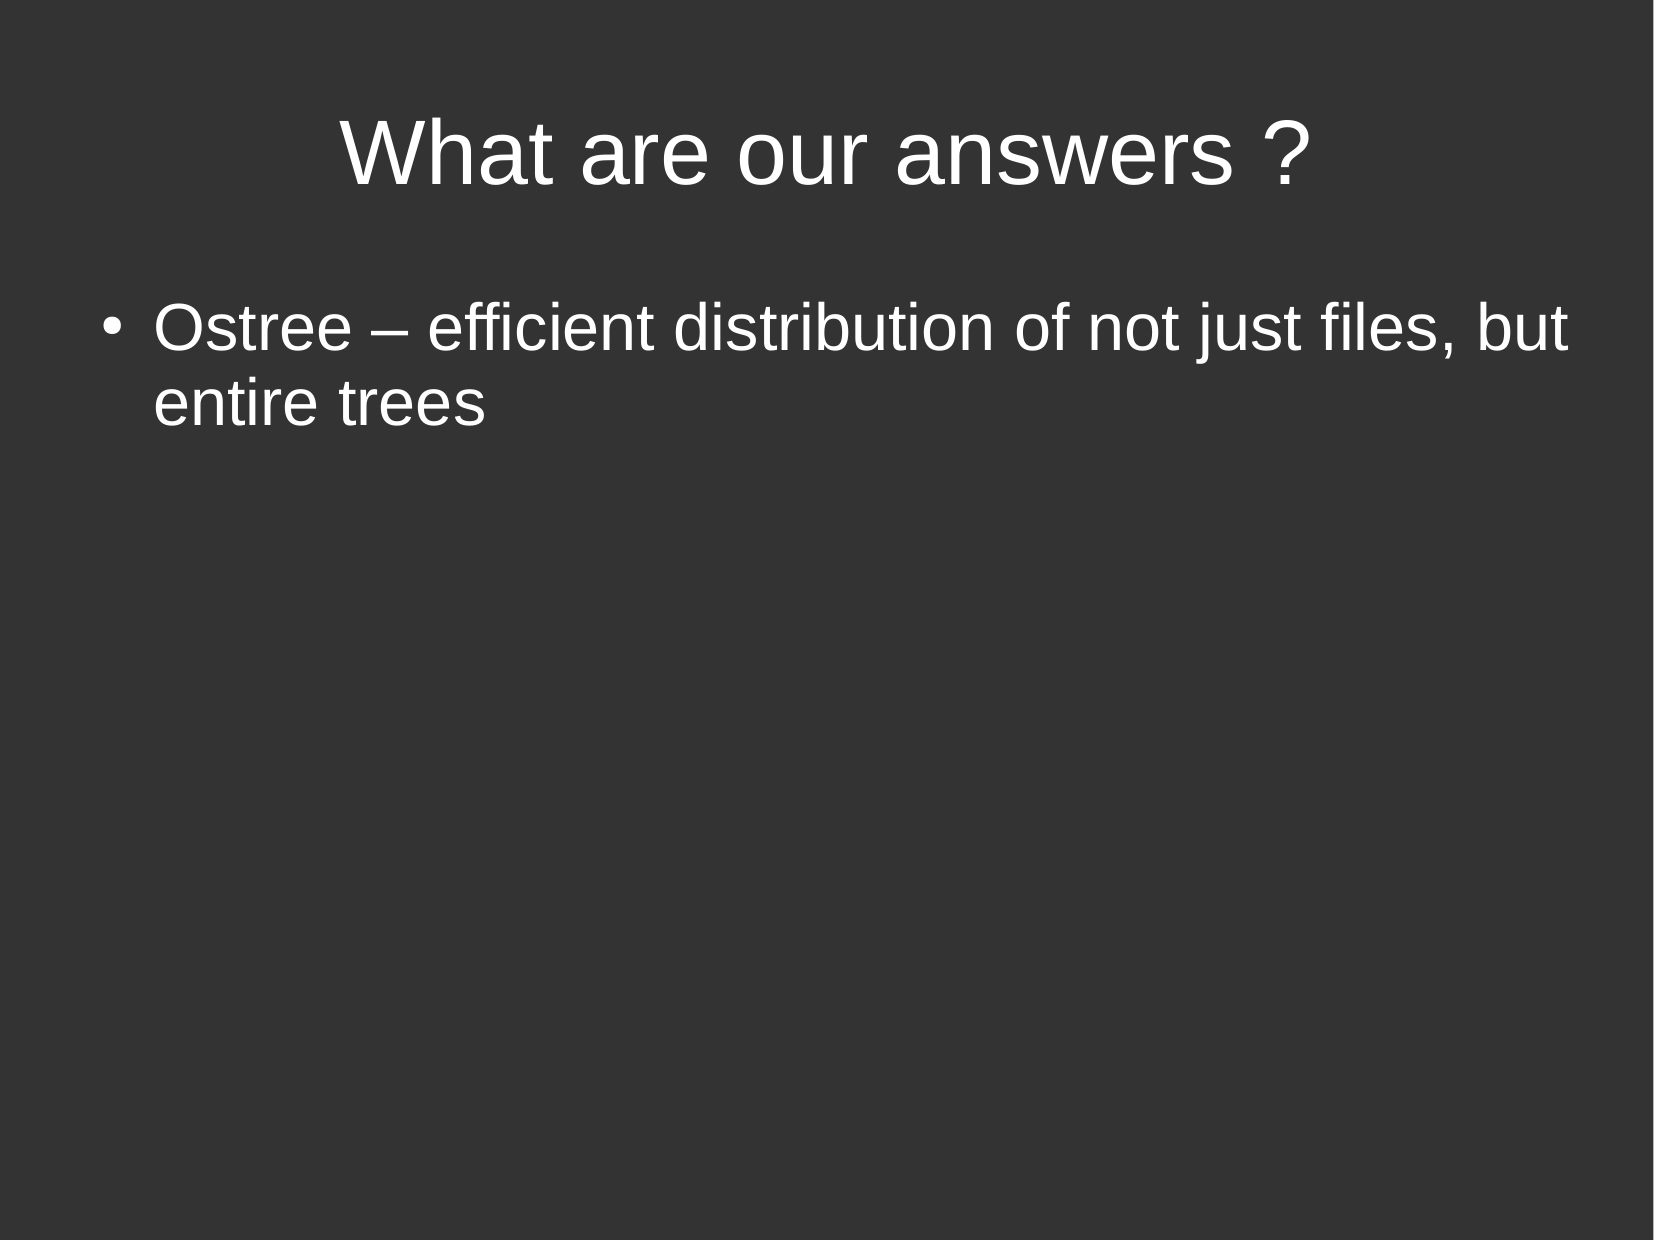

# What are our answers ?
Ostree – efficient distribution of not just files, but entire trees